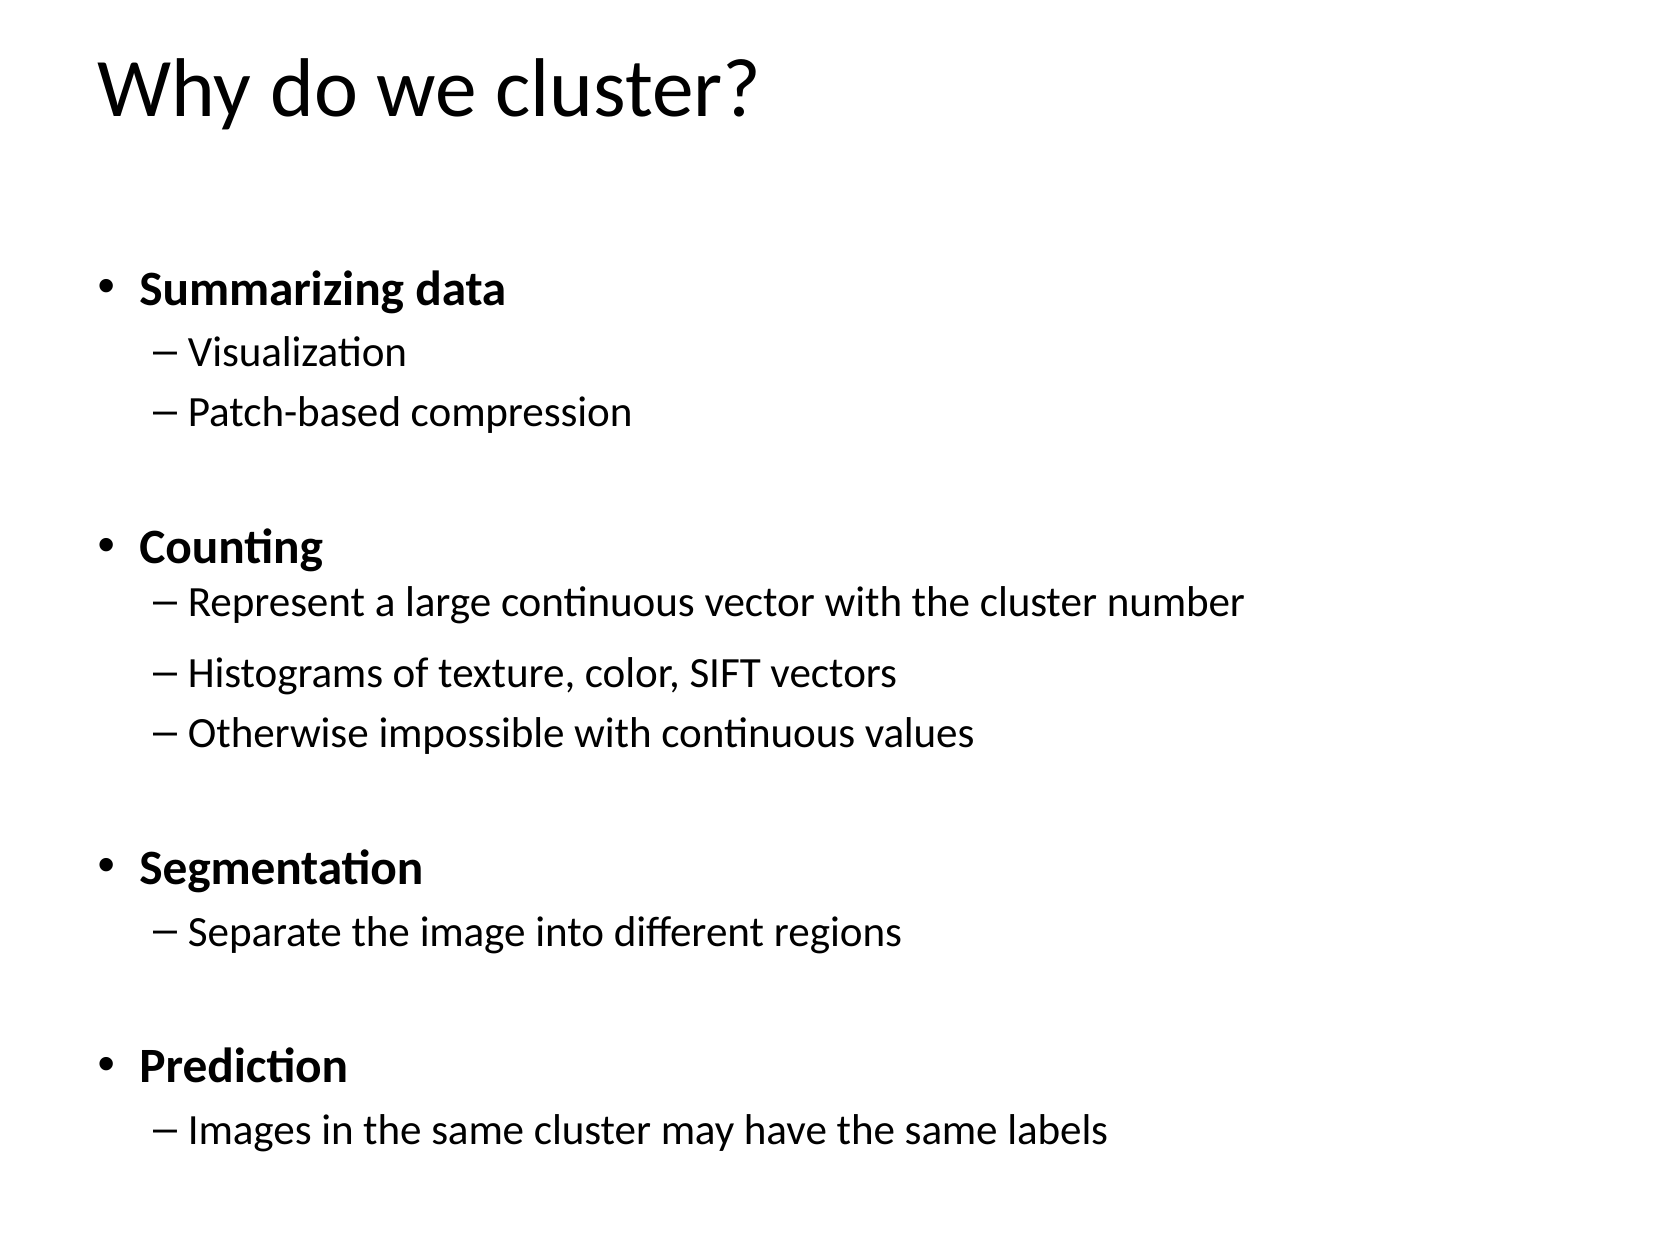

# Why do we cluster?
Summarizing data
Visualization
Patch-based compression
Counting
Represent a large continuous vector with the cluster number
Histograms of texture, color, SIFT vectors
Otherwise impossible with continuous values
Segmentation
Separate the image into different regions
Prediction
Images in the same cluster may have the same labels